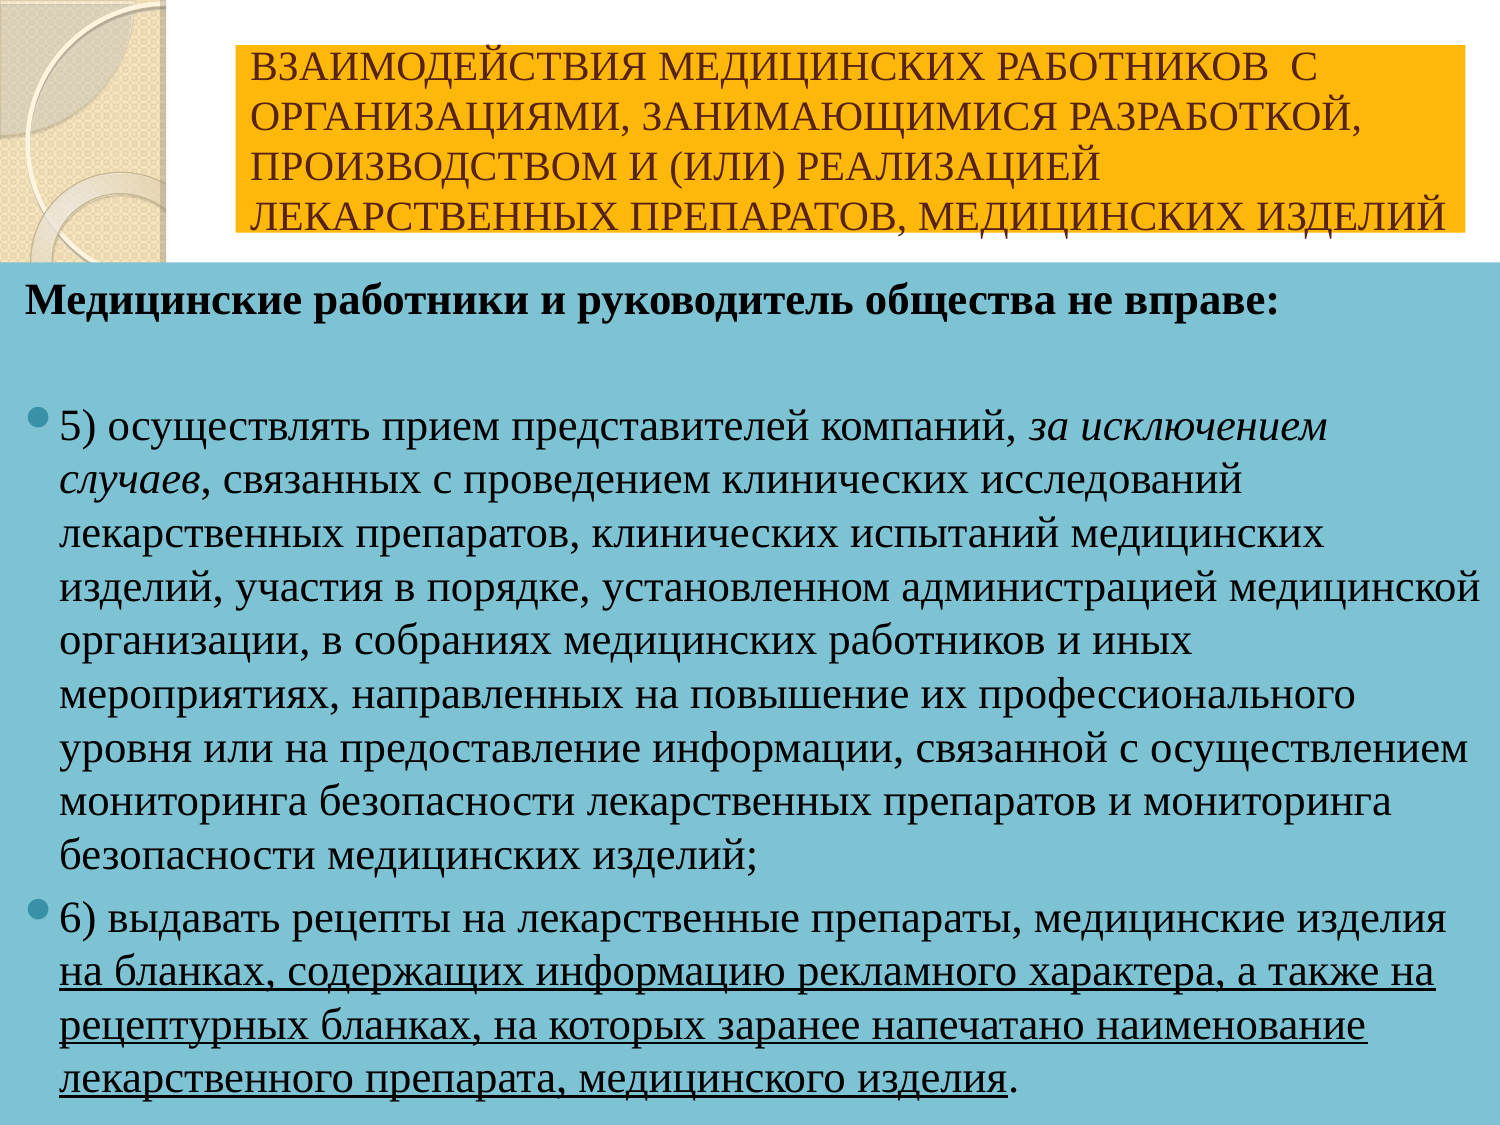

# ВЗАИМОДЕЙСТВИЯ МЕДИЦИНСКИХ РАБОТНИКОВ С ОРГАНИЗАЦИЯМИ, ЗАНИМАЮЩИМИСЯ РАЗРАБОТКОЙ, ПРОИЗВОДСТВОМ И (ИЛИ) РЕАЛИЗАЦИЕЙ ЛЕКАРСТВЕННЫХ ПРЕПАРАТОВ, МЕДИЦИНСКИХ ИЗДЕЛИЙ
Медицинские работники и руководитель общества не вправе:
5) осуществлять прием представителей компаний, за исключением случаев, связанных с проведением клинических исследований лекарственных препаратов, клинических испытаний медицинских изделий, участия в порядке, установленном администрацией медицинской организации, в собраниях медицинских работников и иных мероприятиях, направленных на повышение их профессионального уровня или на предоставление информации, связанной с осуществлением мониторинга безопасности лекарственных препаратов и мониторинга безопасности медицинских изделий;
6) выдавать рецепты на лекарственные препараты, медицинские изделия на бланках, содержащих информацию рекламного характера, а также на рецептурных бланках, на которых заранее напечатано наименование лекарственного препарата, медицинского изделия.